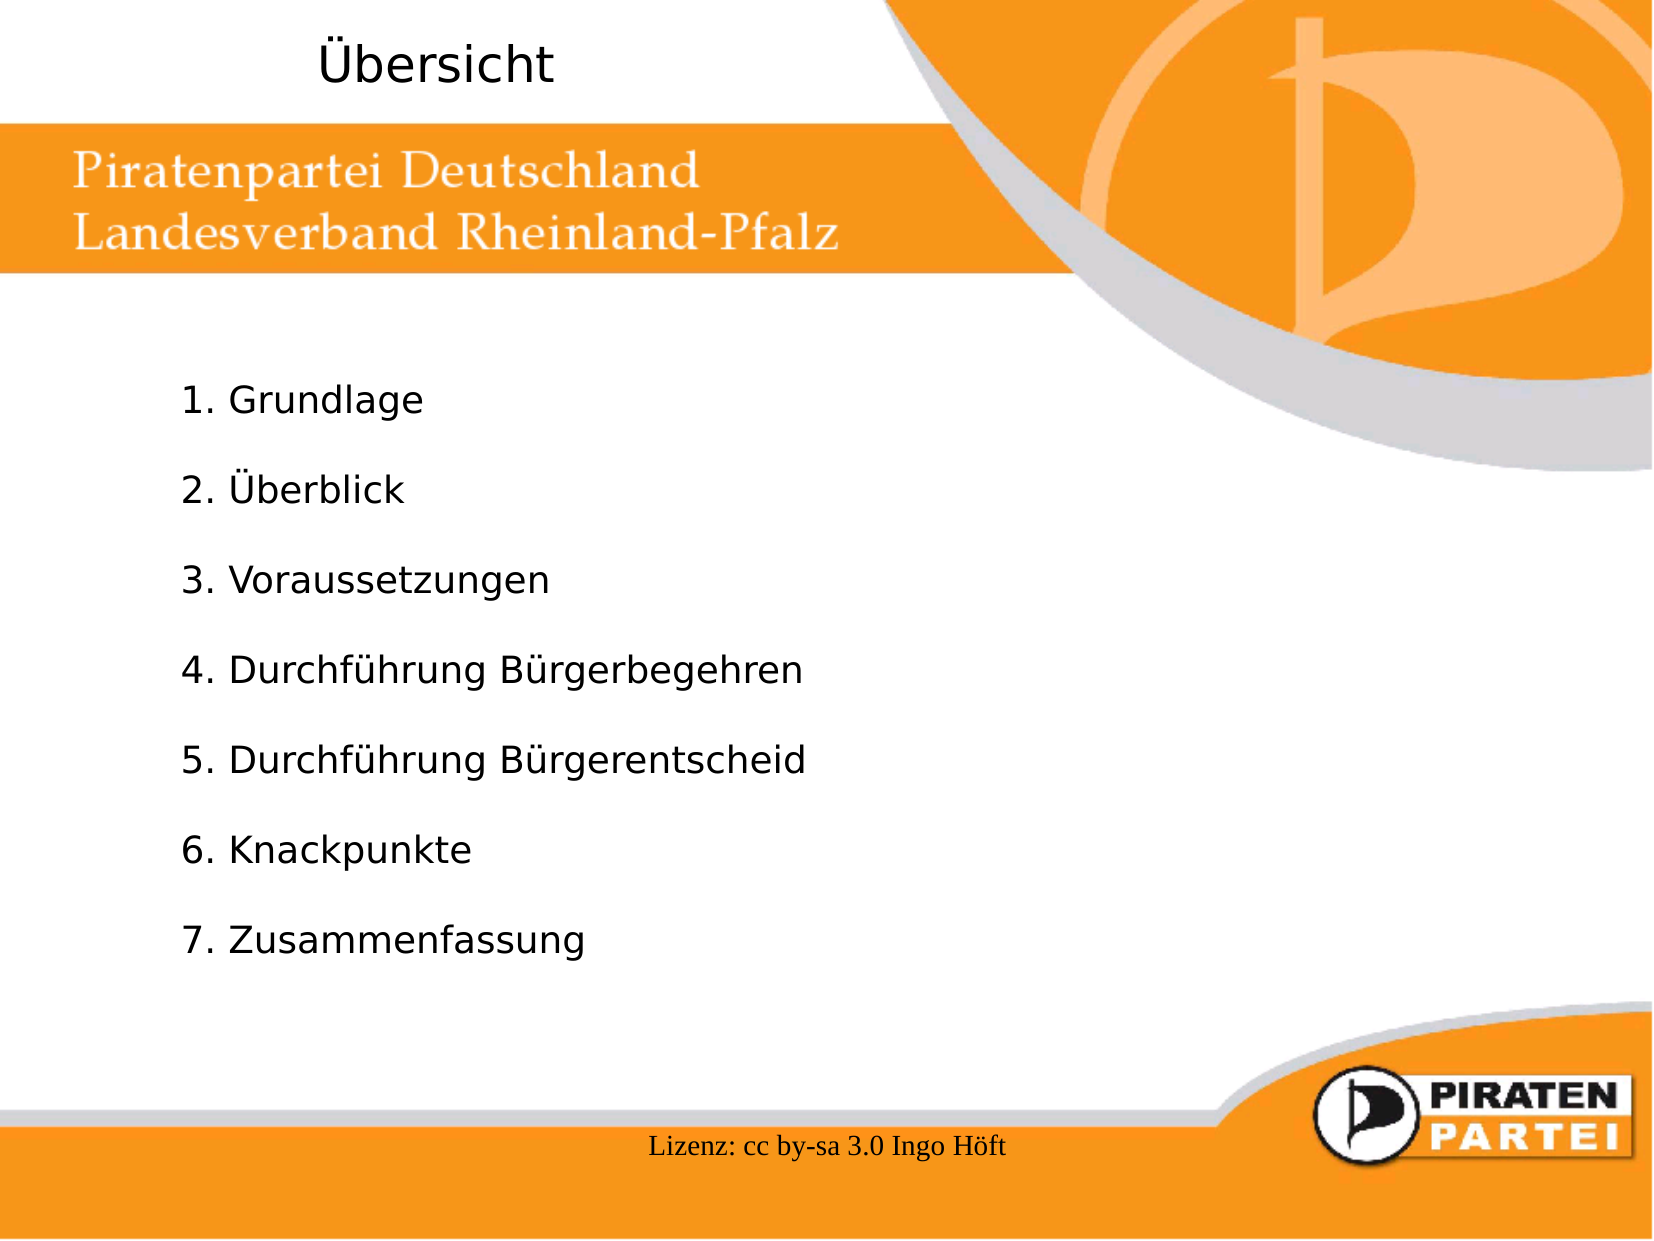

# Übersicht
 Grundlage
 Überblick
 Voraussetzungen
 Durchführung Bürgerbegehren
 Durchführung Bürgerentscheid
 Knackpunkte
 Zusammenfassung
Lizenz: cc by-sa 3.0 Ingo Höft